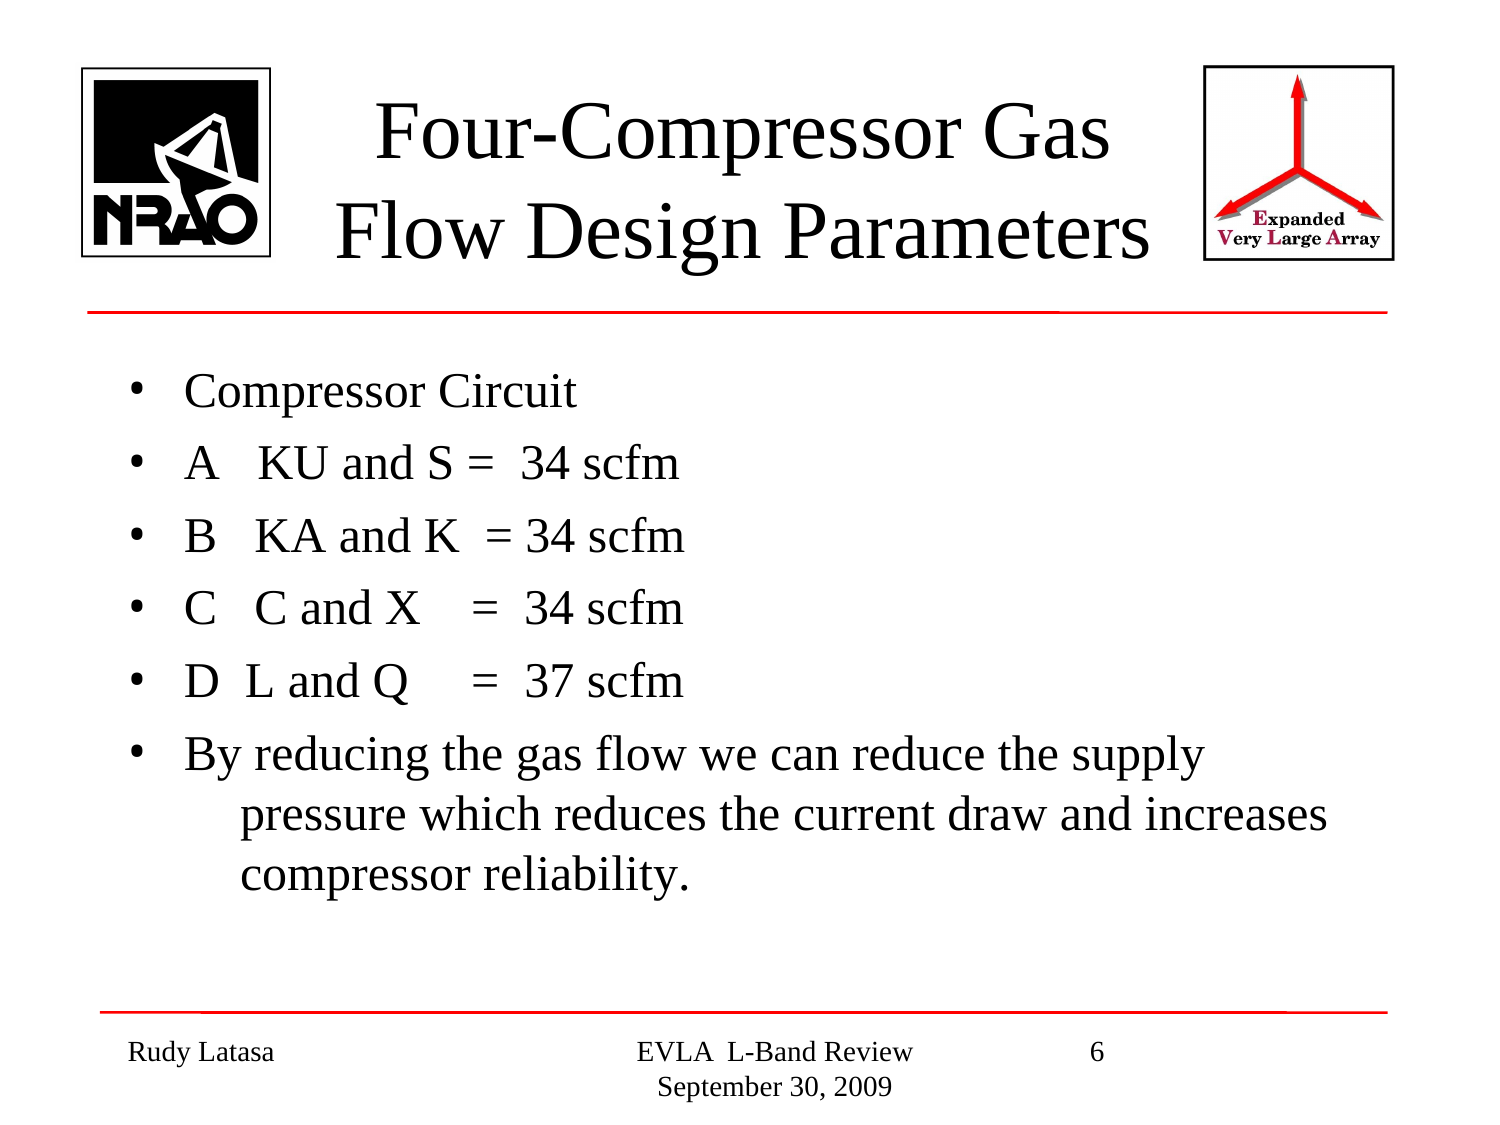

# Four-Compressor Gas Flow Design Parameters
Compressor Circuit
A KU and S = 34 scfm
B KA and K = 34 scfm
C C and X = 34 scfm
D L and Q = 37 scfm
By reducing the gas flow we can reduce the supply pressure which reduces the current draw and increases compressor reliability.
Rudy Latasa
EVLA L-Band Review
September 30, 2009